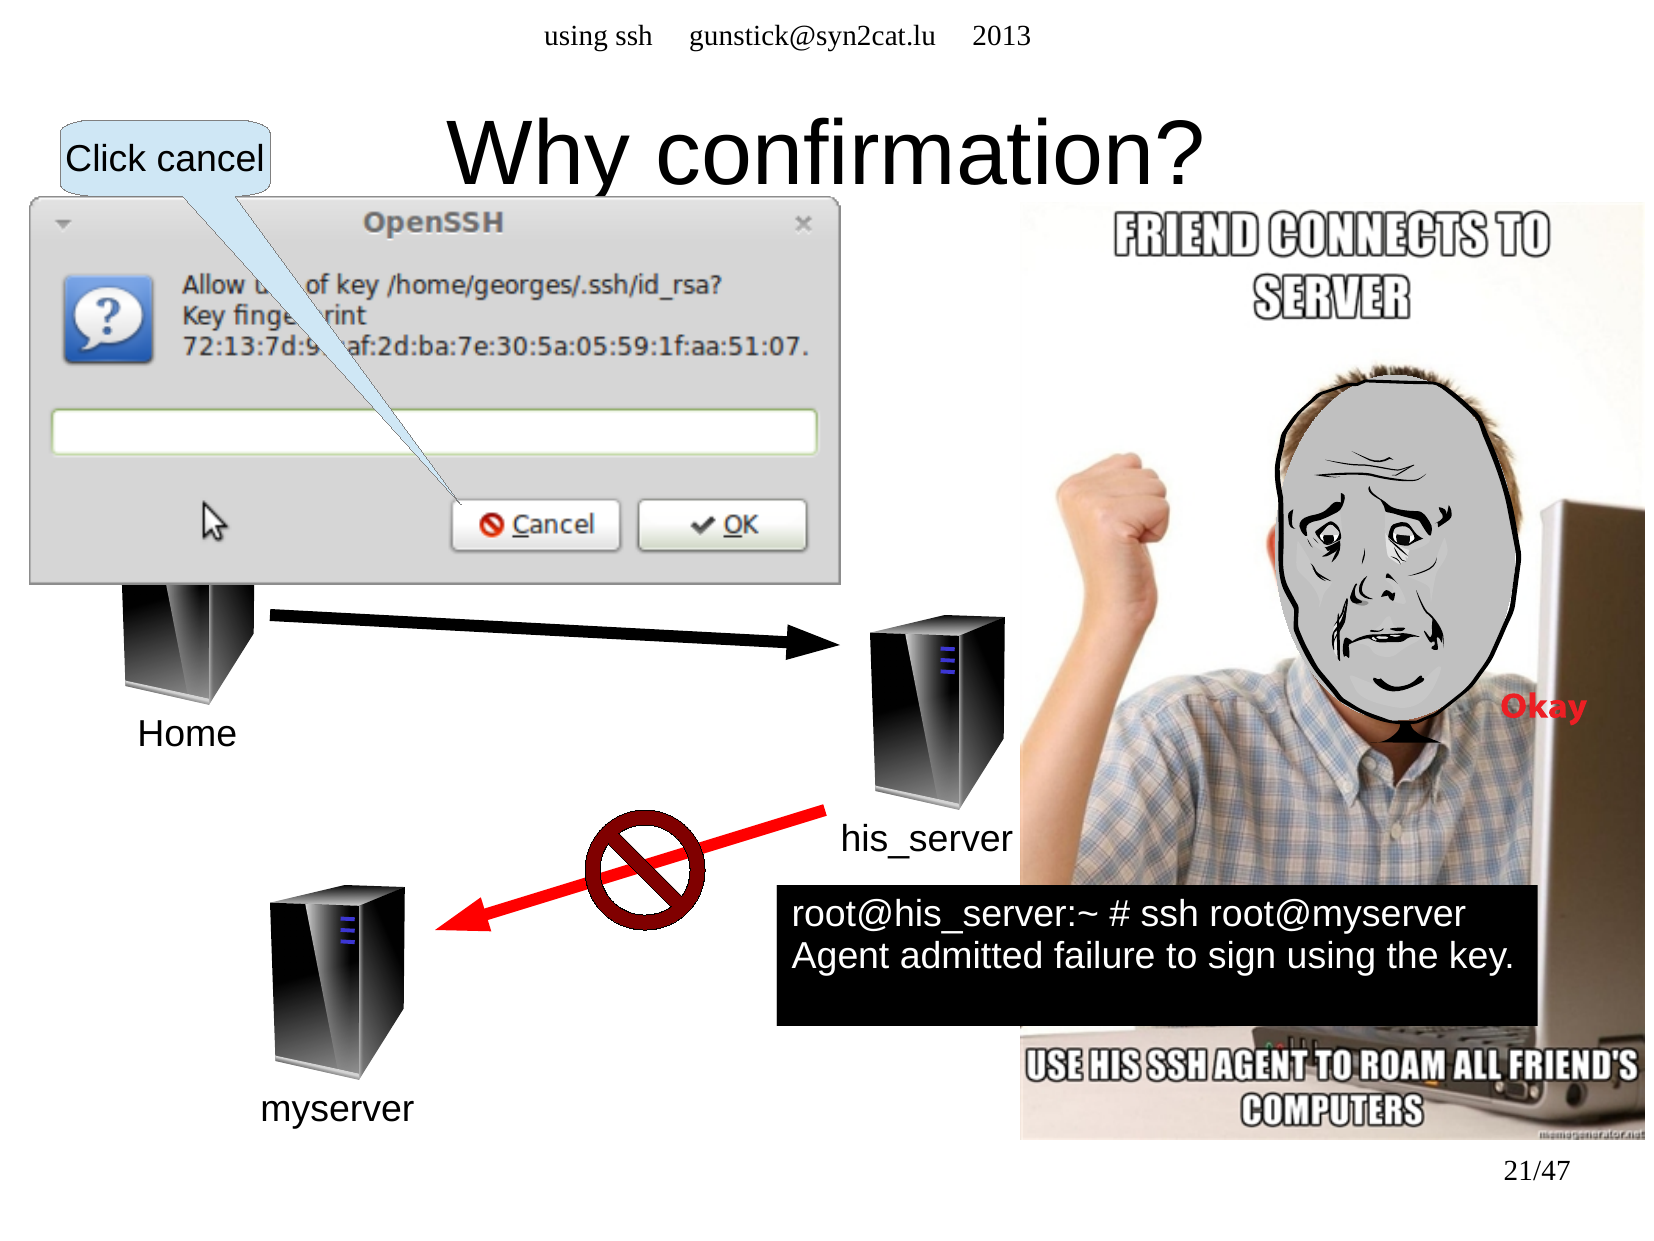

using ssh gunstick@syn2cat.lu 2013
# Why confirmation?
Click cancel
Home
his_server
myserver
root@his_server:~ # ssh root@myserver
|
root@his_server:~ # ssh root@myserver
Agent admitted failure to sign using the key.
21